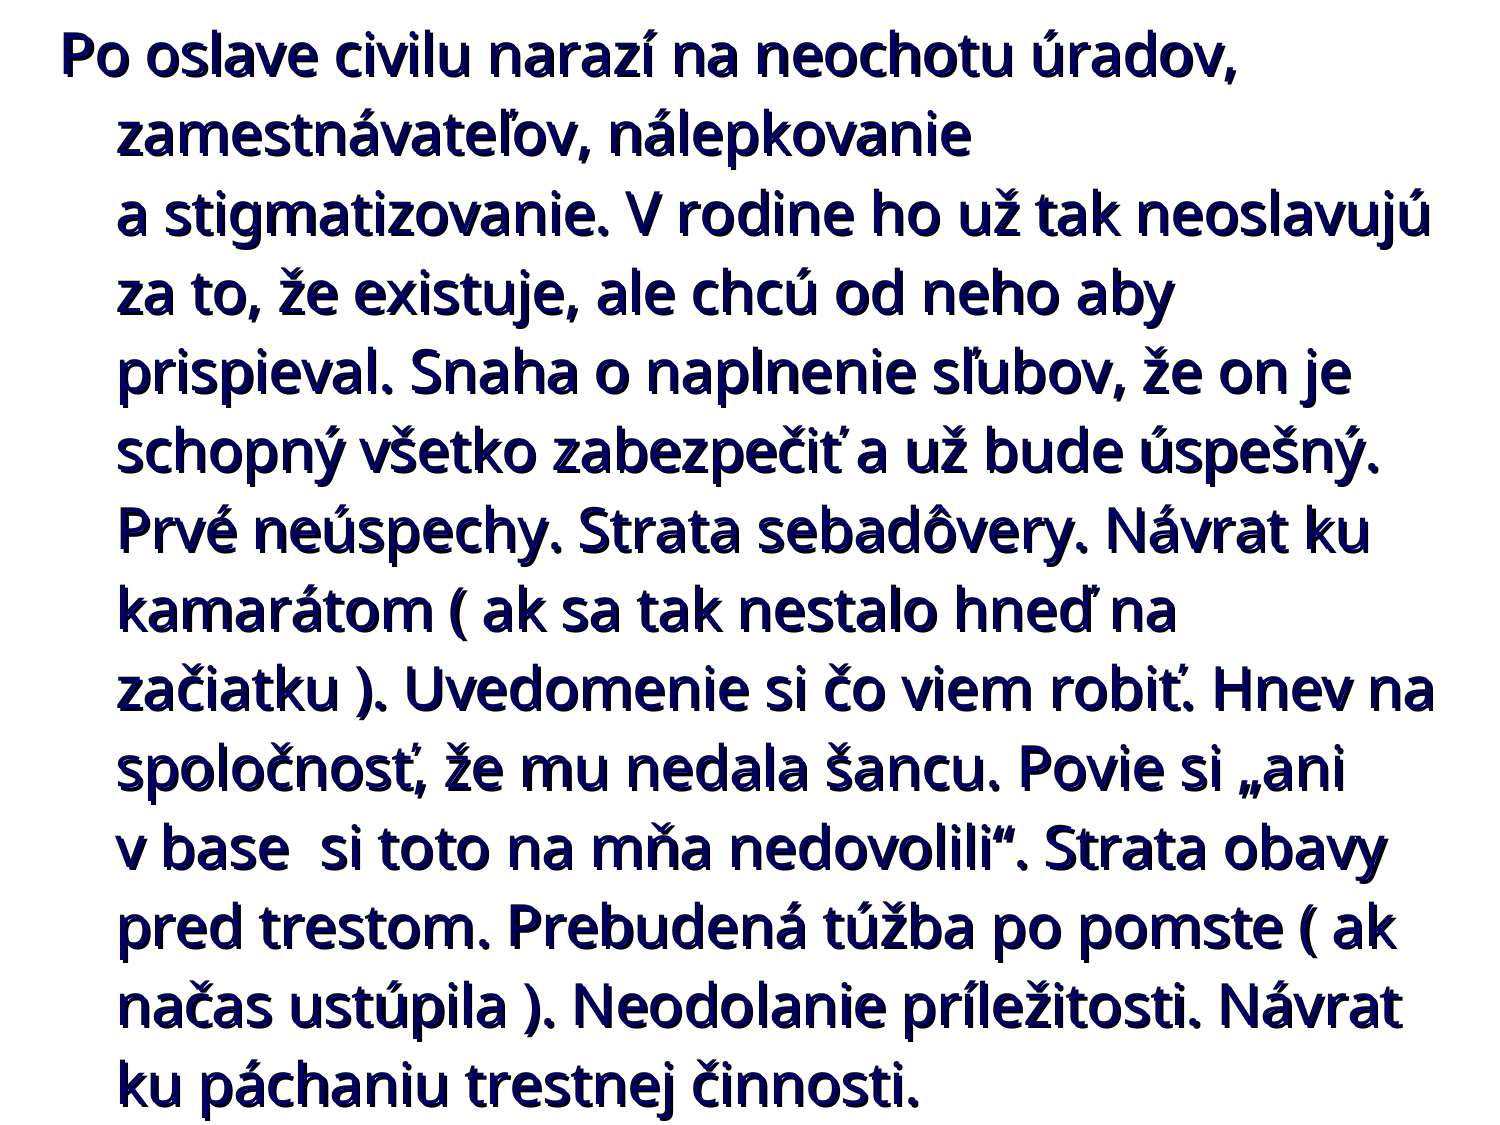

# Po oslave civilu narazí na neochotu úradov, zamestnávateľov, nálepkovanie a stigmatizovanie. V rodine ho už tak neoslavujú za to, že existuje, ale chcú od neho aby prispieval. Snaha o naplnenie sľubov, že on je schopný všetko zabezpečiť a už bude úspešný. Prvé neúspechy. Strata sebadôvery. Návrat ku kamarátom ( ak sa tak nestalo hneď na začiatku ). Uvedomenie si čo viem robiť. Hnev na spoločnosť, že mu nedala šancu. Povie si „ani v base si toto na mňa nedovolili“. Strata obavy pred trestom. Prebudená túžba po pomste ( ak načas ustúpila ). Neodolanie príležitosti. Návrat ku páchaniu trestnej činnosti.
11